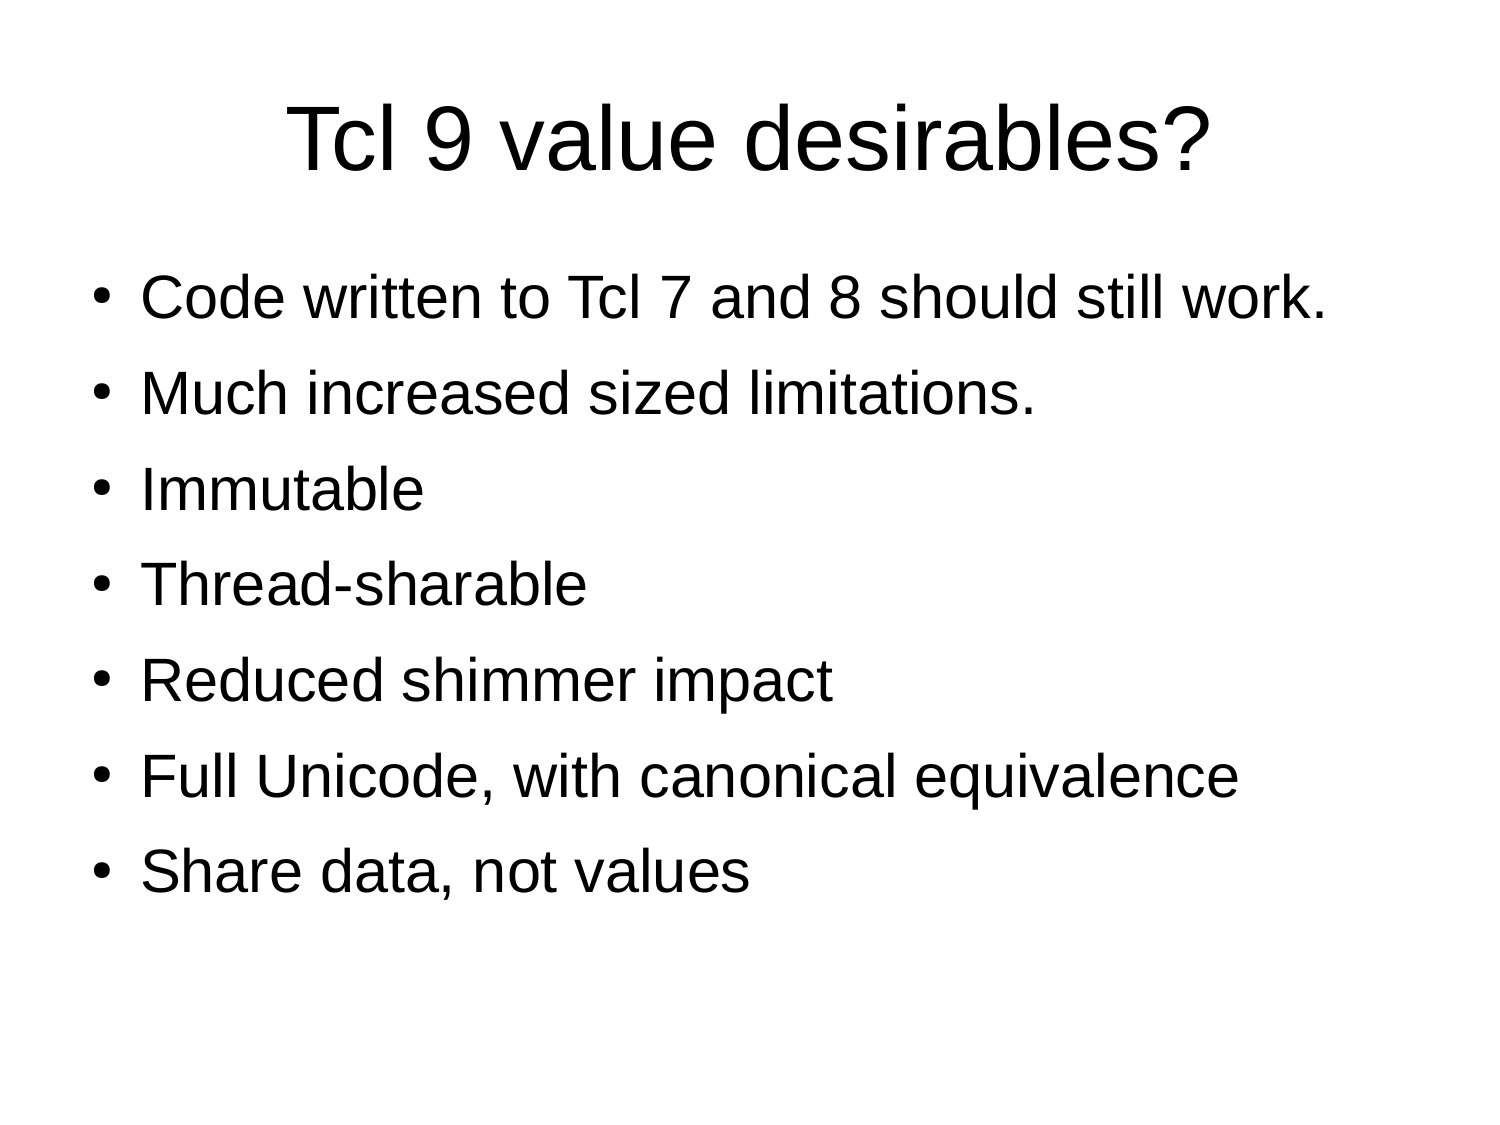

# Tcl 9 value desirables?
Code written to Tcl 7 and 8 should still work.
Much increased sized limitations.
Immutable
Thread-sharable
Reduced shimmer impact
Full Unicode, with canonical equivalence
Share data, not values